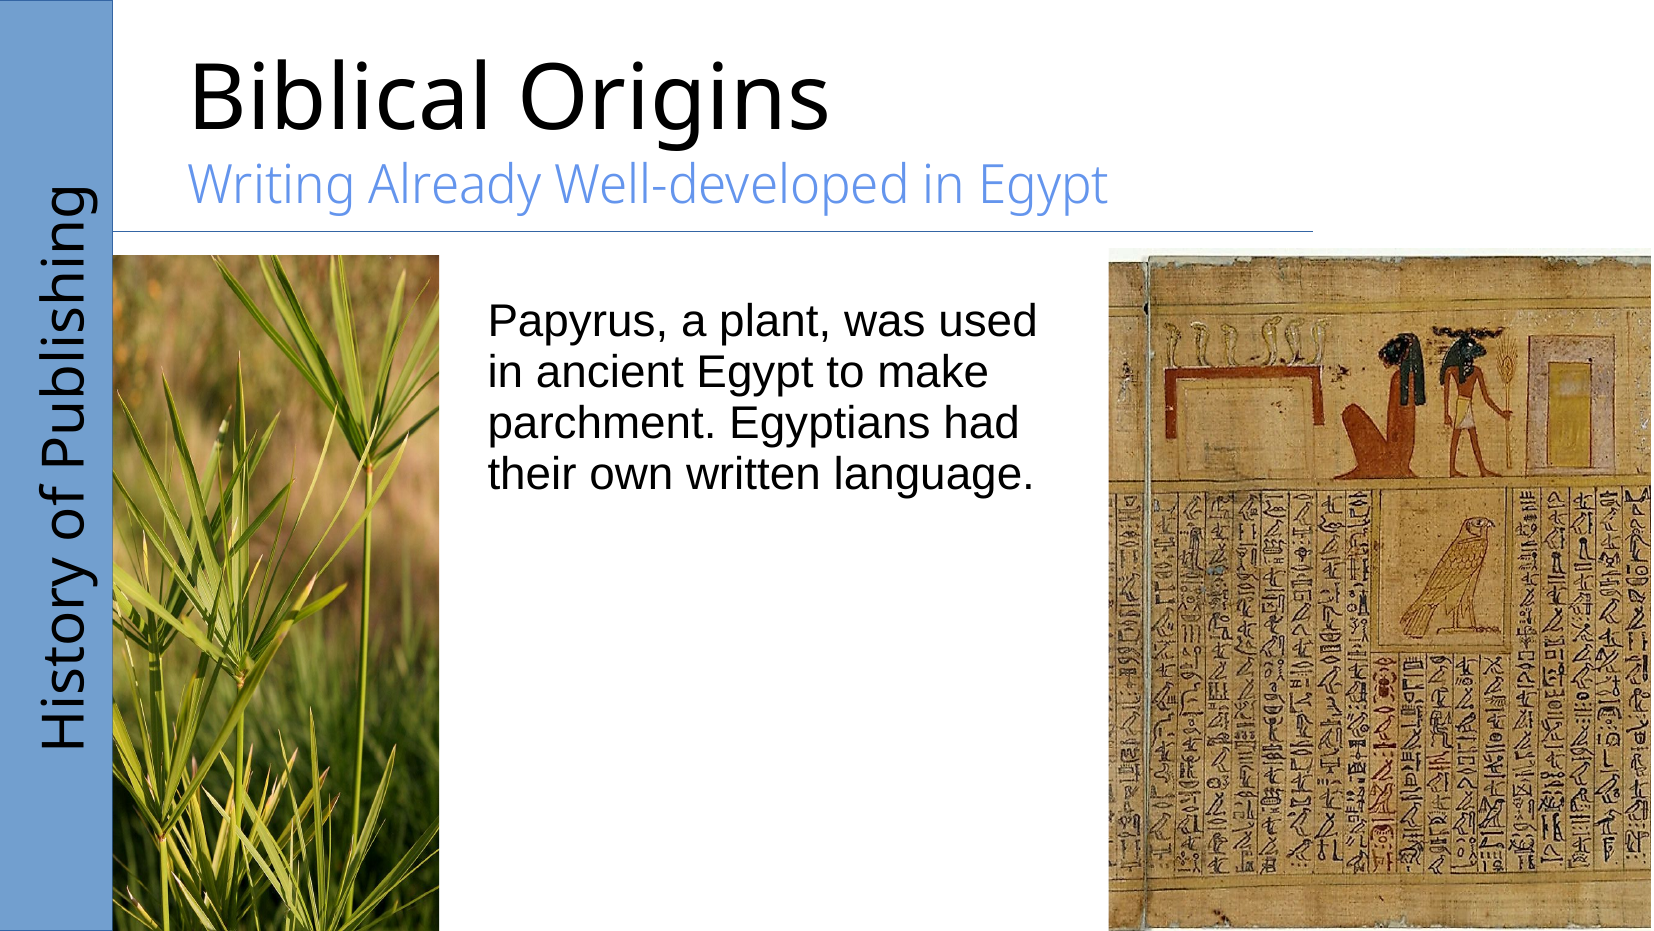

# Biblical Origins
Writing Already Well-developed in Egypt
Papyrus, a plant, was used in ancient Egypt to make parchment. Egyptians had their own written language.
History of Publishing